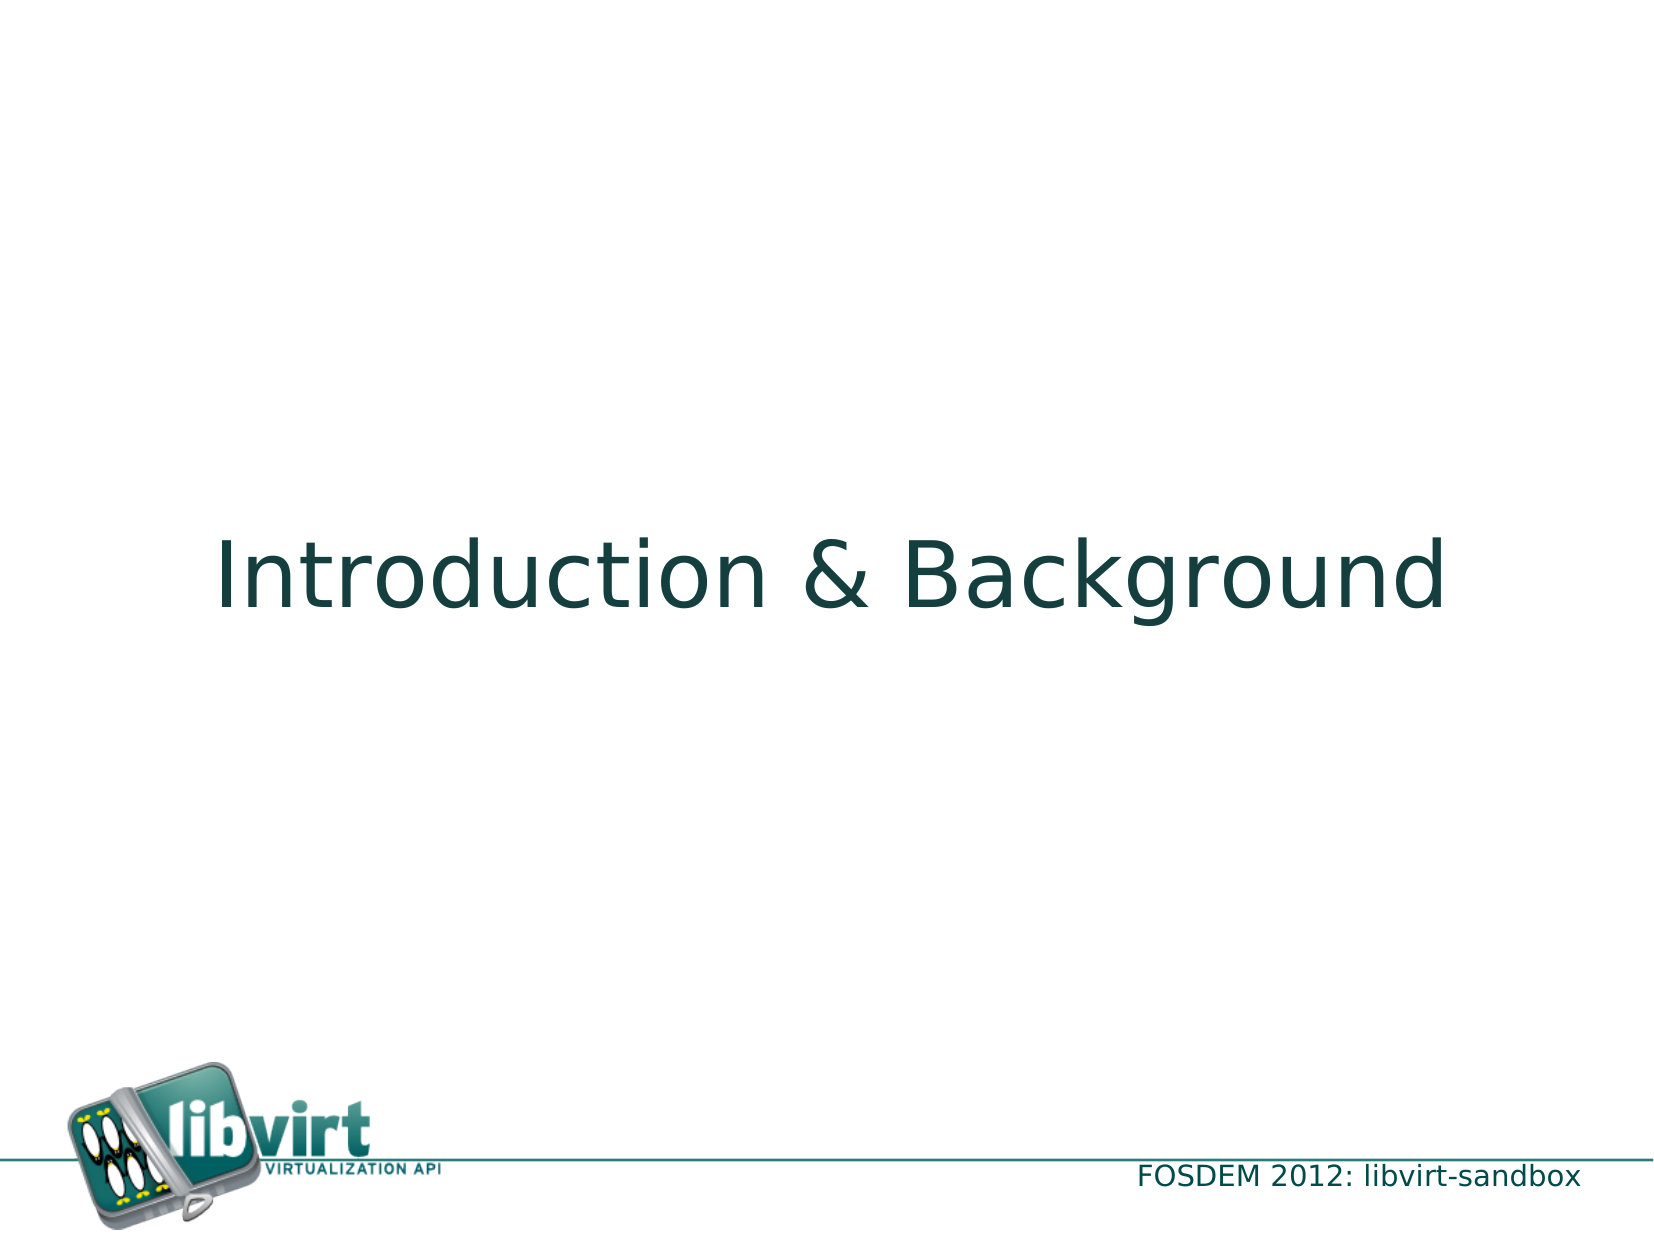

# Introduction & Background
FOSDEM 2012: libvirt-sandbox